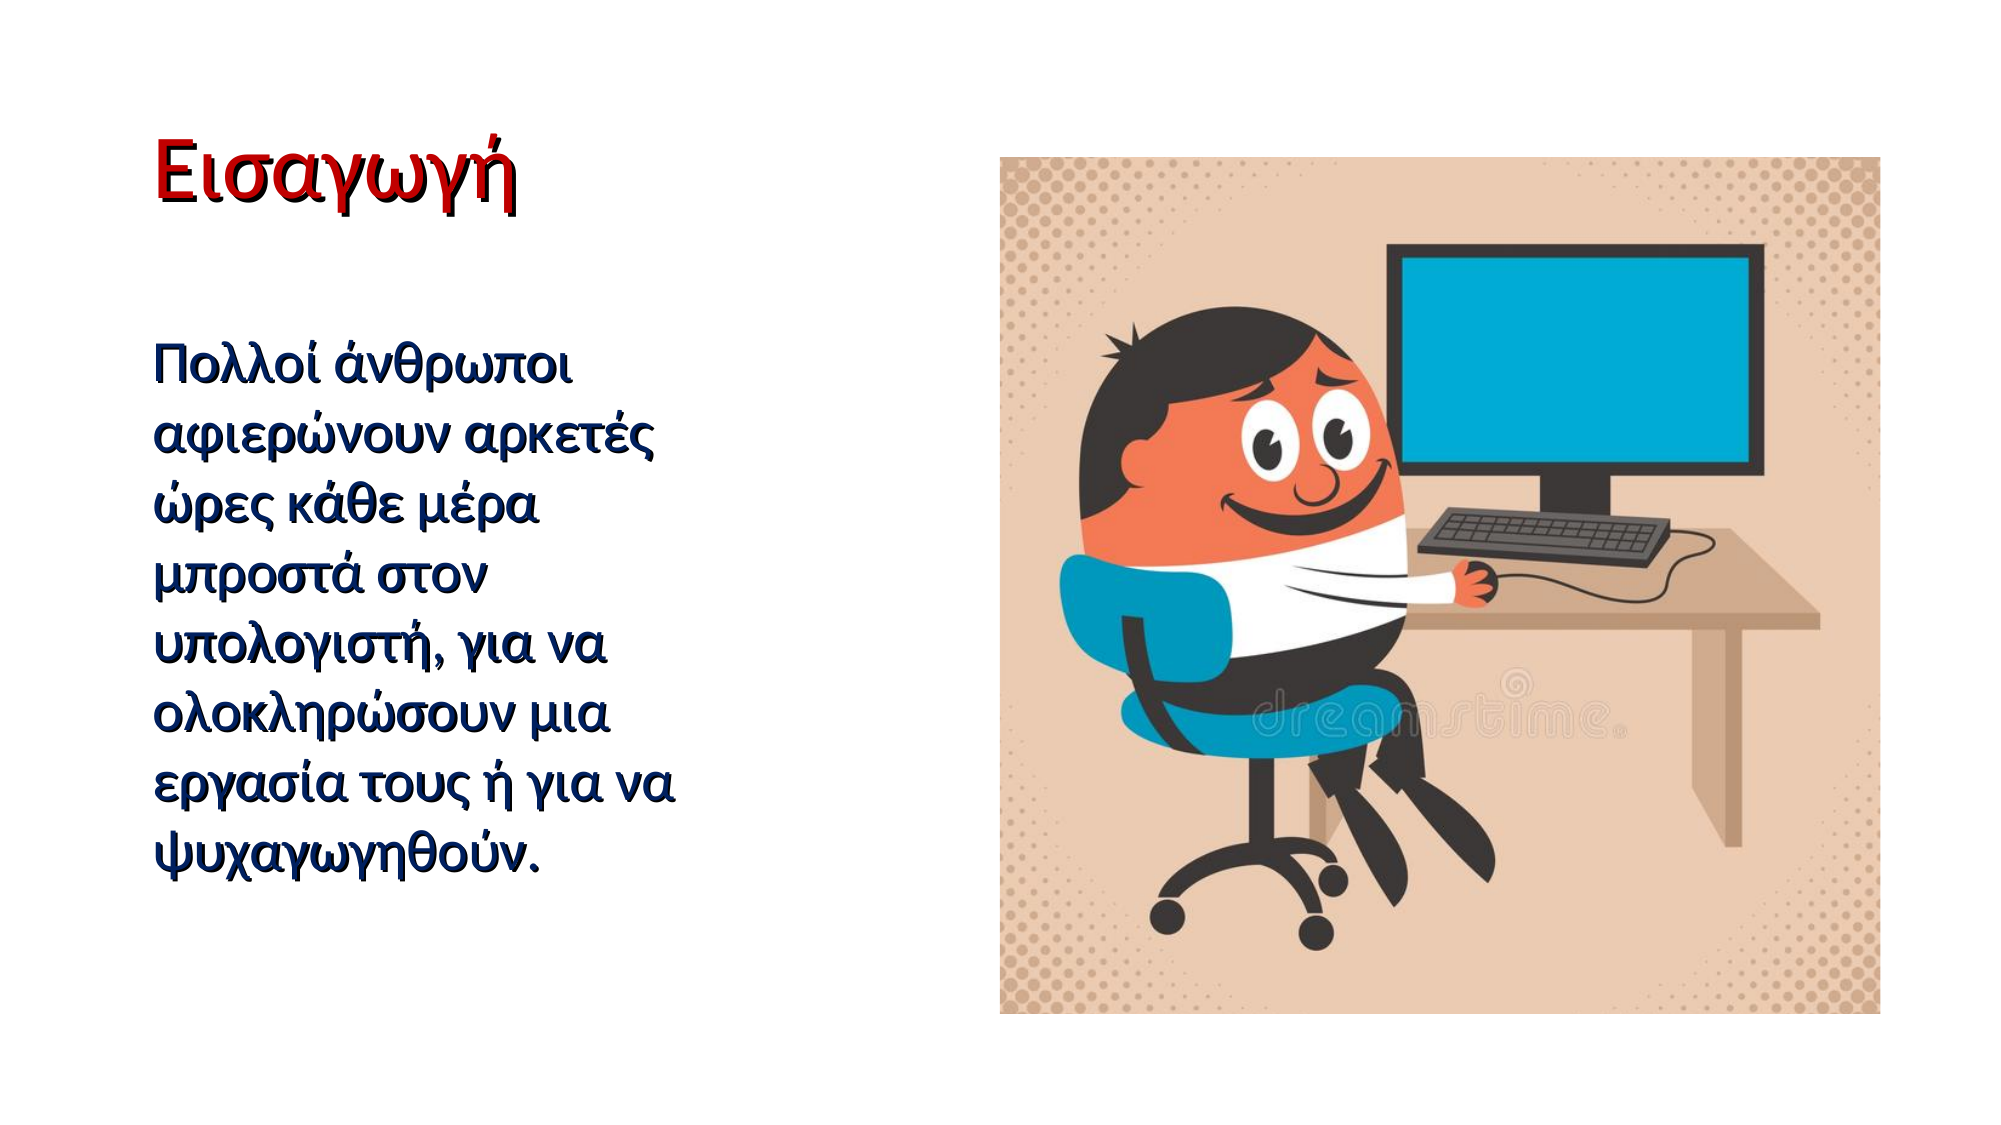

# Εισαγωγή
Πολλοί άνθρωποι αφιερώνουν αρκετές ώρες κάθε μέρα μπροστά στον υπολογιστή, για να ολοκληρώσουν μια εργασία τους ή για να ψυχαγωγηθούν.